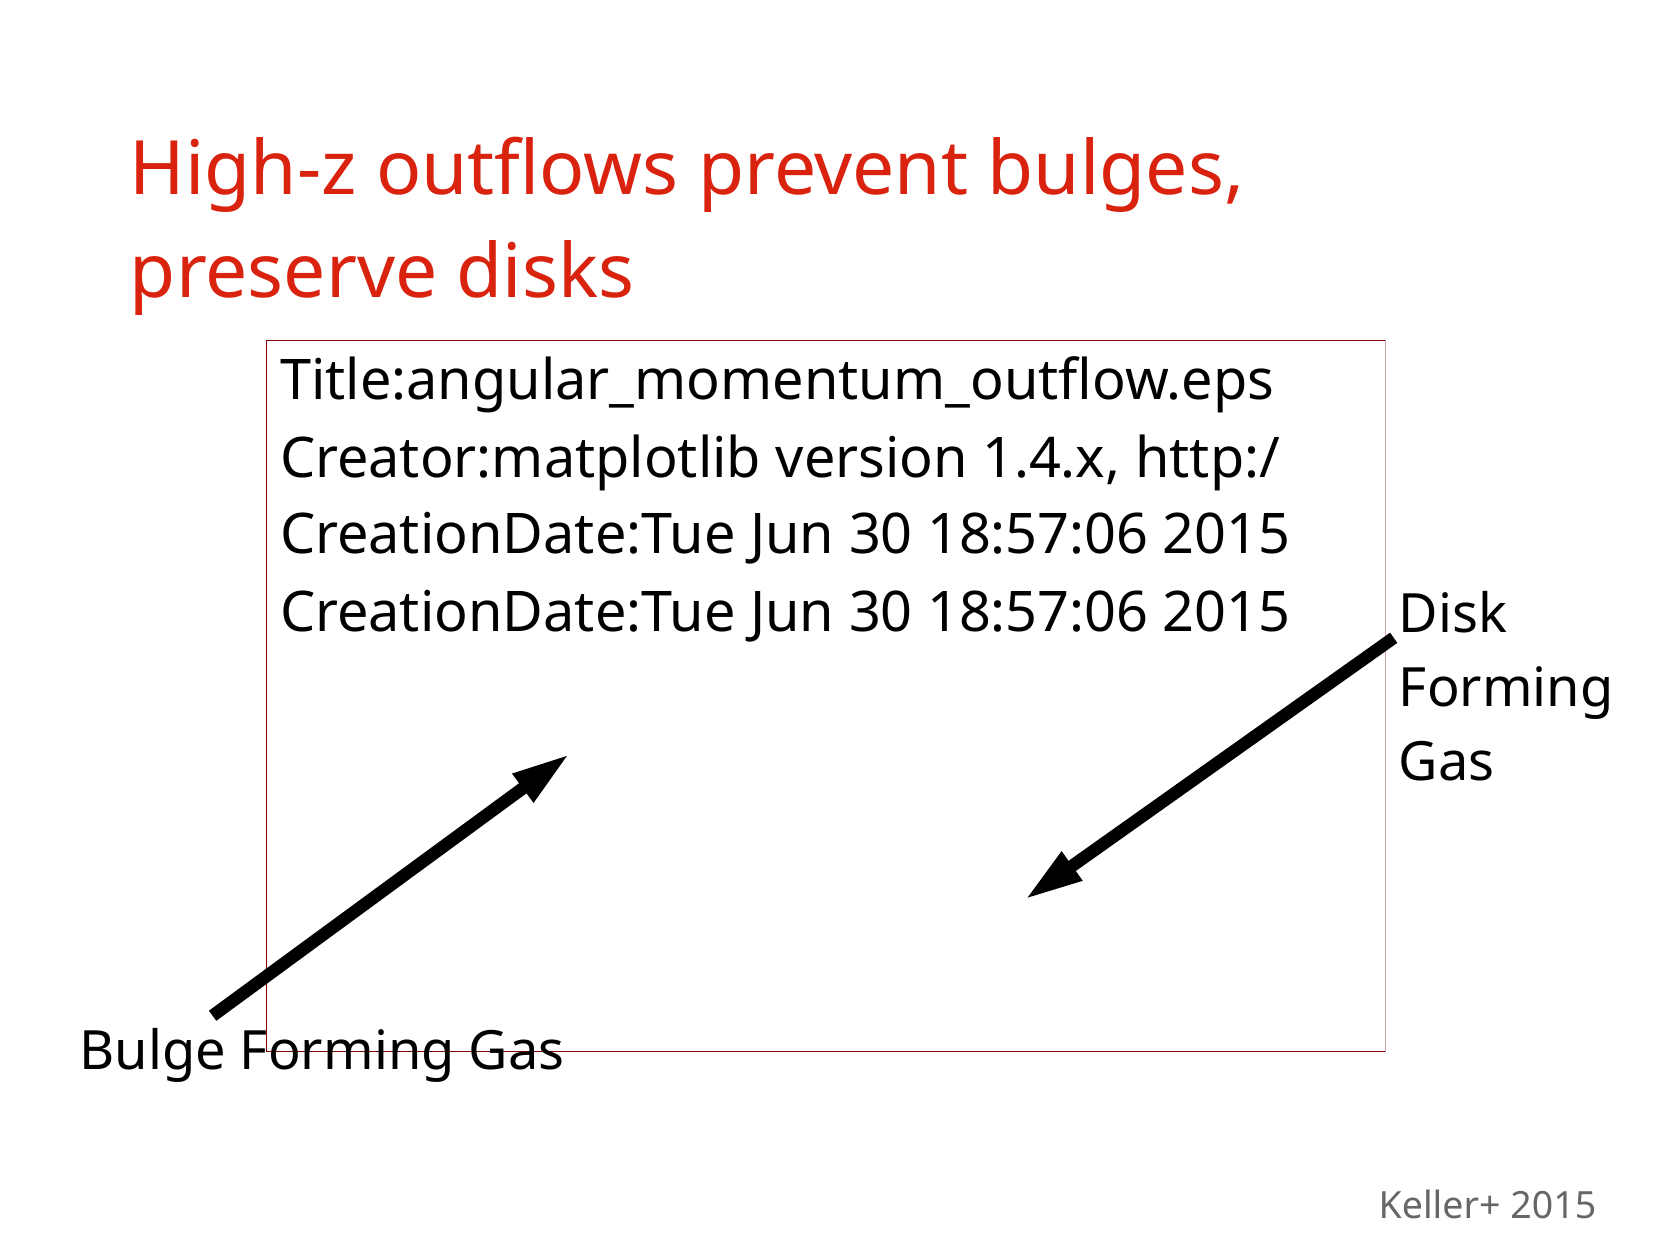

# High-z outflows prevent bulges, preserve disks
Disk
Forming
Gas
Bulge Forming Gas
Keller+ 2015